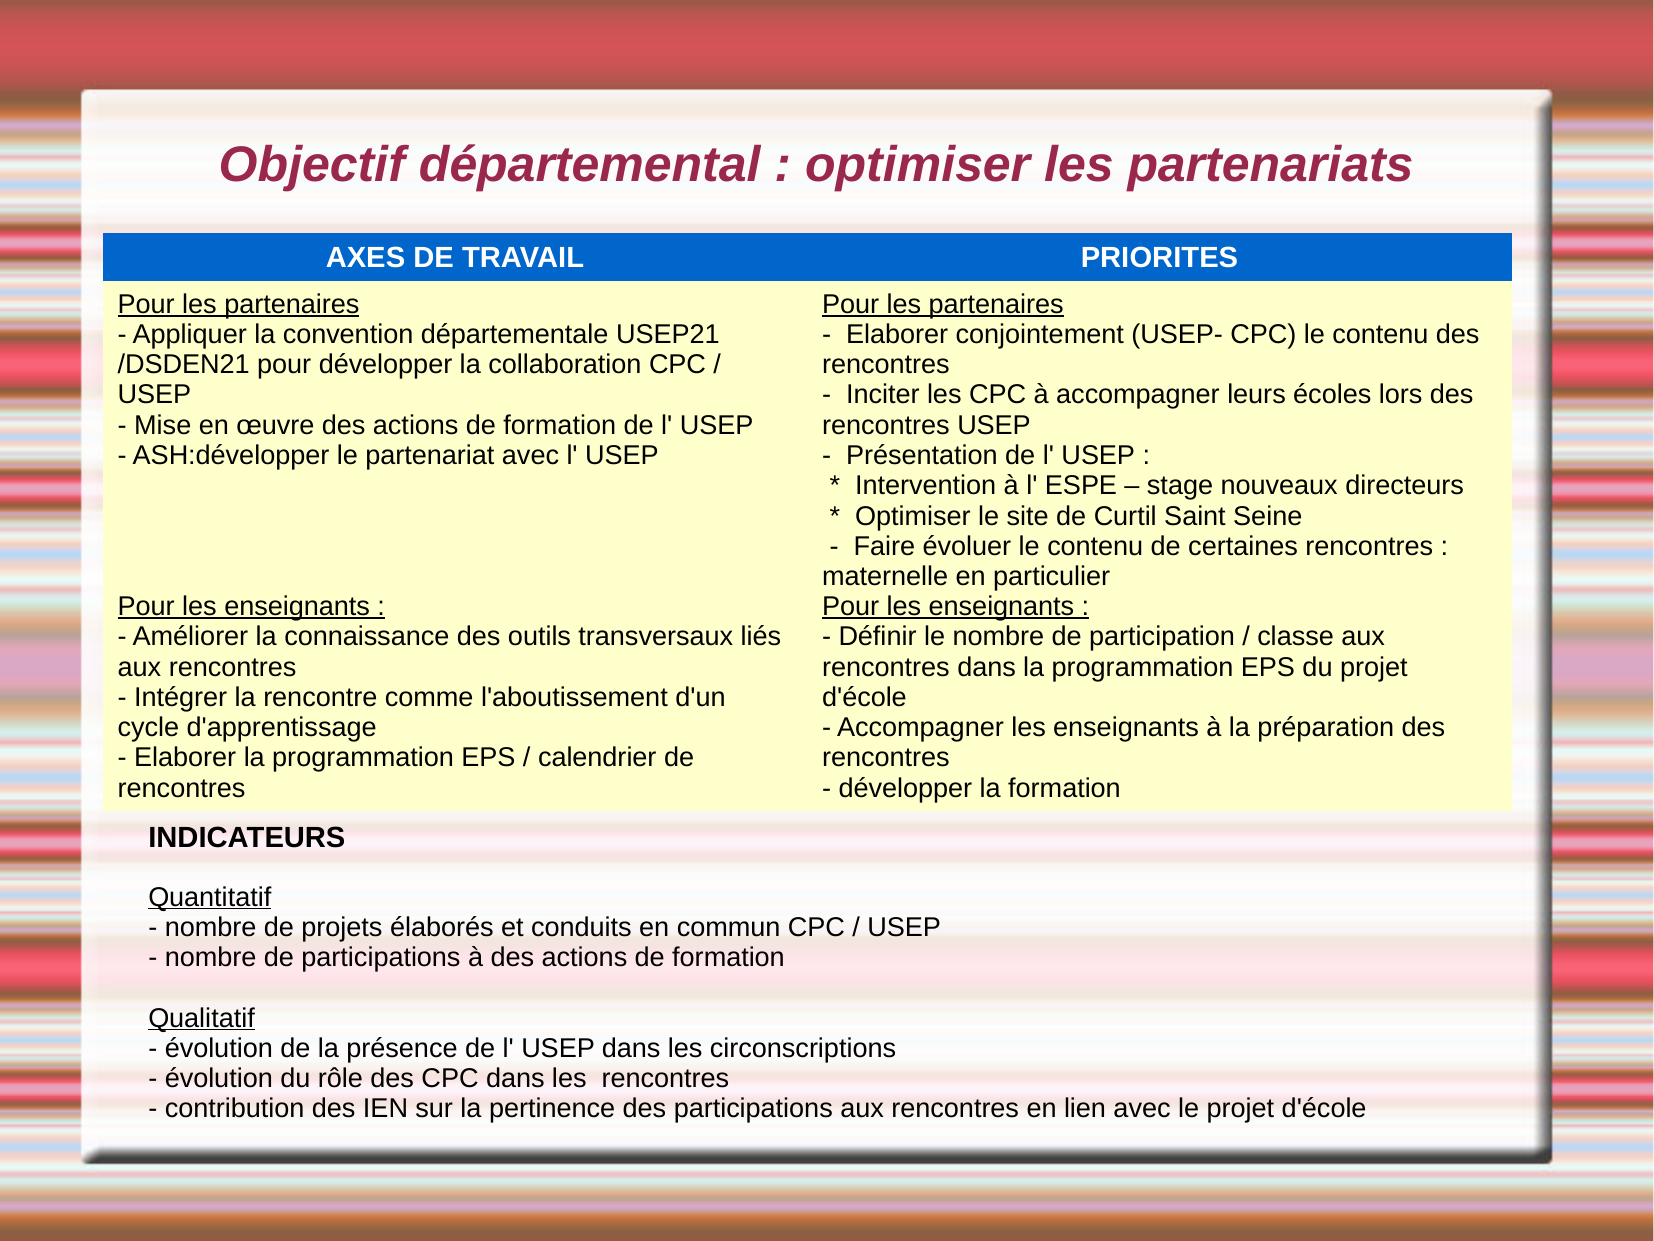

# Objectif départemental : optimiser les partenariats
| AXES DE TRAVAIL | PRIORITES |
| --- | --- |
| Pour les partenaires - Appliquer la convention départementale USEP21 /DSDEN21 pour développer la collaboration CPC / USEP - Mise en œuvre des actions de formation de l' USEP - ASH:développer le partenariat avec l' USEP Pour les enseignants : - Améliorer la connaissance des outils transversaux liés aux rencontres - Intégrer la rencontre comme l'aboutissement d'un cycle d'apprentissage - Elaborer la programmation EPS / calendrier de rencontres | Pour les partenaires - Elaborer conjointement (USEP- CPC) le contenu des rencontres - Inciter les CPC à accompagner leurs écoles lors des rencontres USEP - Présentation de l' USEP : \* Intervention à l' ESPE – stage nouveaux directeurs \* Optimiser le site de Curtil Saint Seine - Faire évoluer le contenu de certaines rencontres : maternelle en particulier Pour les enseignants : - Définir le nombre de participation / classe aux rencontres dans la programmation EPS du projet d'école - Accompagner les enseignants à la préparation des rencontres - développer la formation |
| INDICATEURS  Quantitatif - nombre de projets élaborés et conduits en commun CPC / USEP - nombre de participations à des actions de formation  Qualitatif  - évolution de la présence de l' USEP dans les circonscriptions - évolution du rôle des CPC dans les rencontres - contribution des IEN sur la pertinence des participations aux rencontres en lien avec le projet d'école |
| --- |